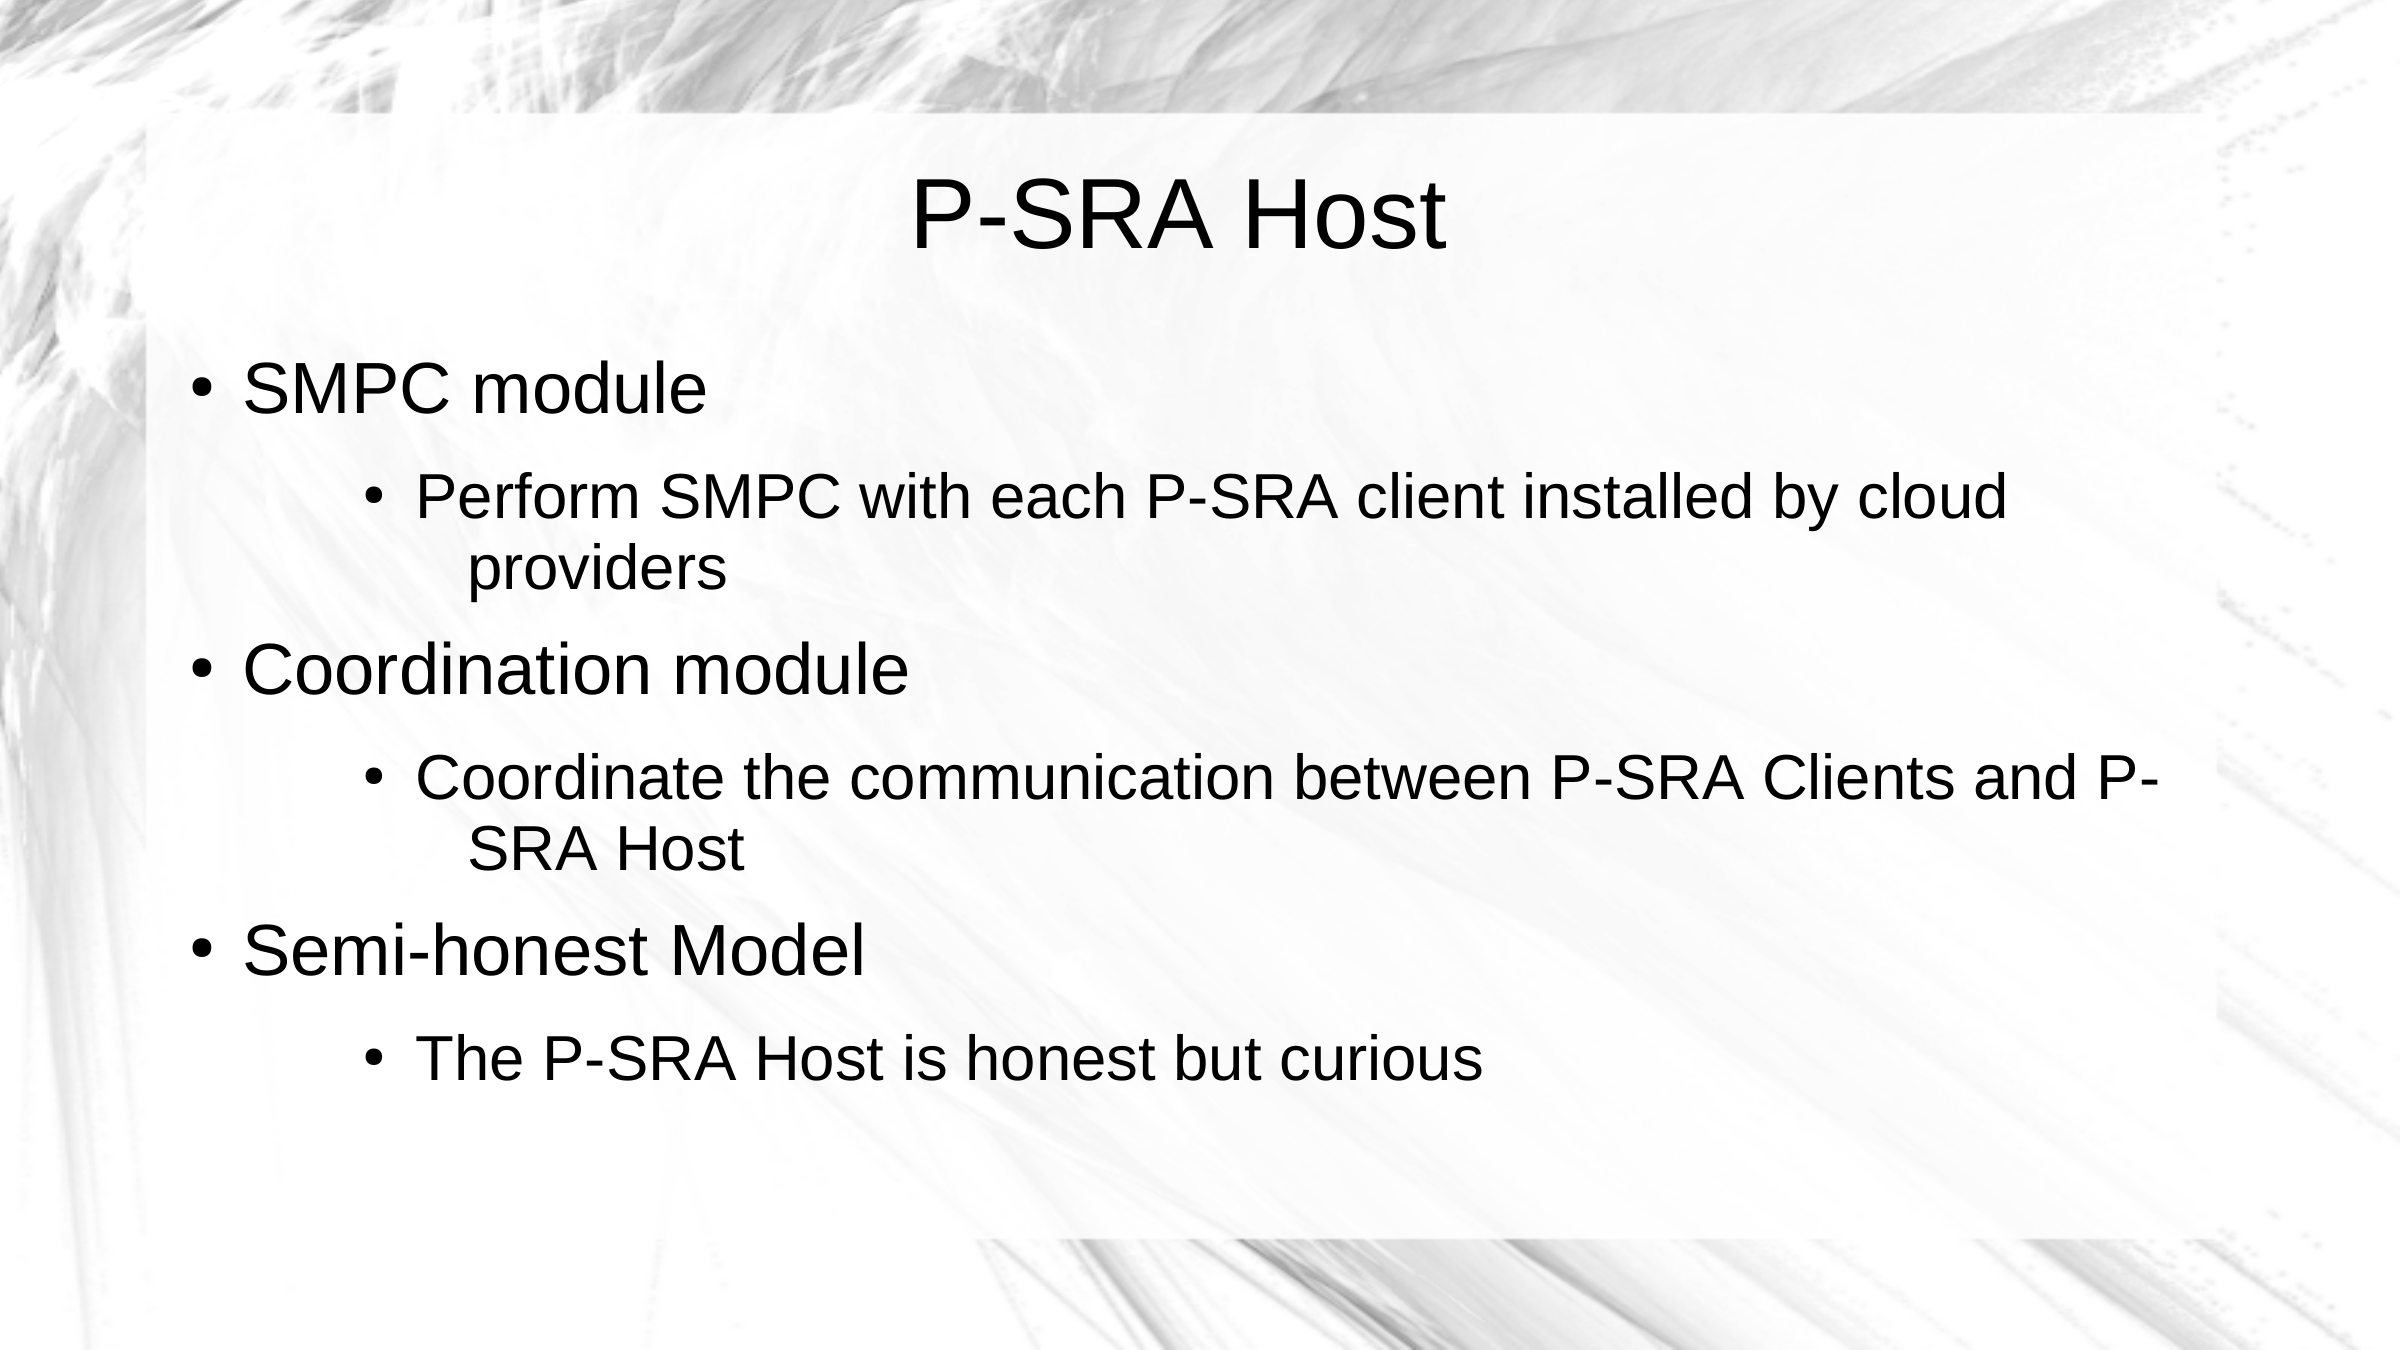

# P-SRA Host
SMPC module
Perform SMPC with each P-SRA client installed by cloud providers
Coordination module
Coordinate the communication between P-SRA Clients and P-SRA Host
Semi-honest Model
The P-SRA Host is honest but curious